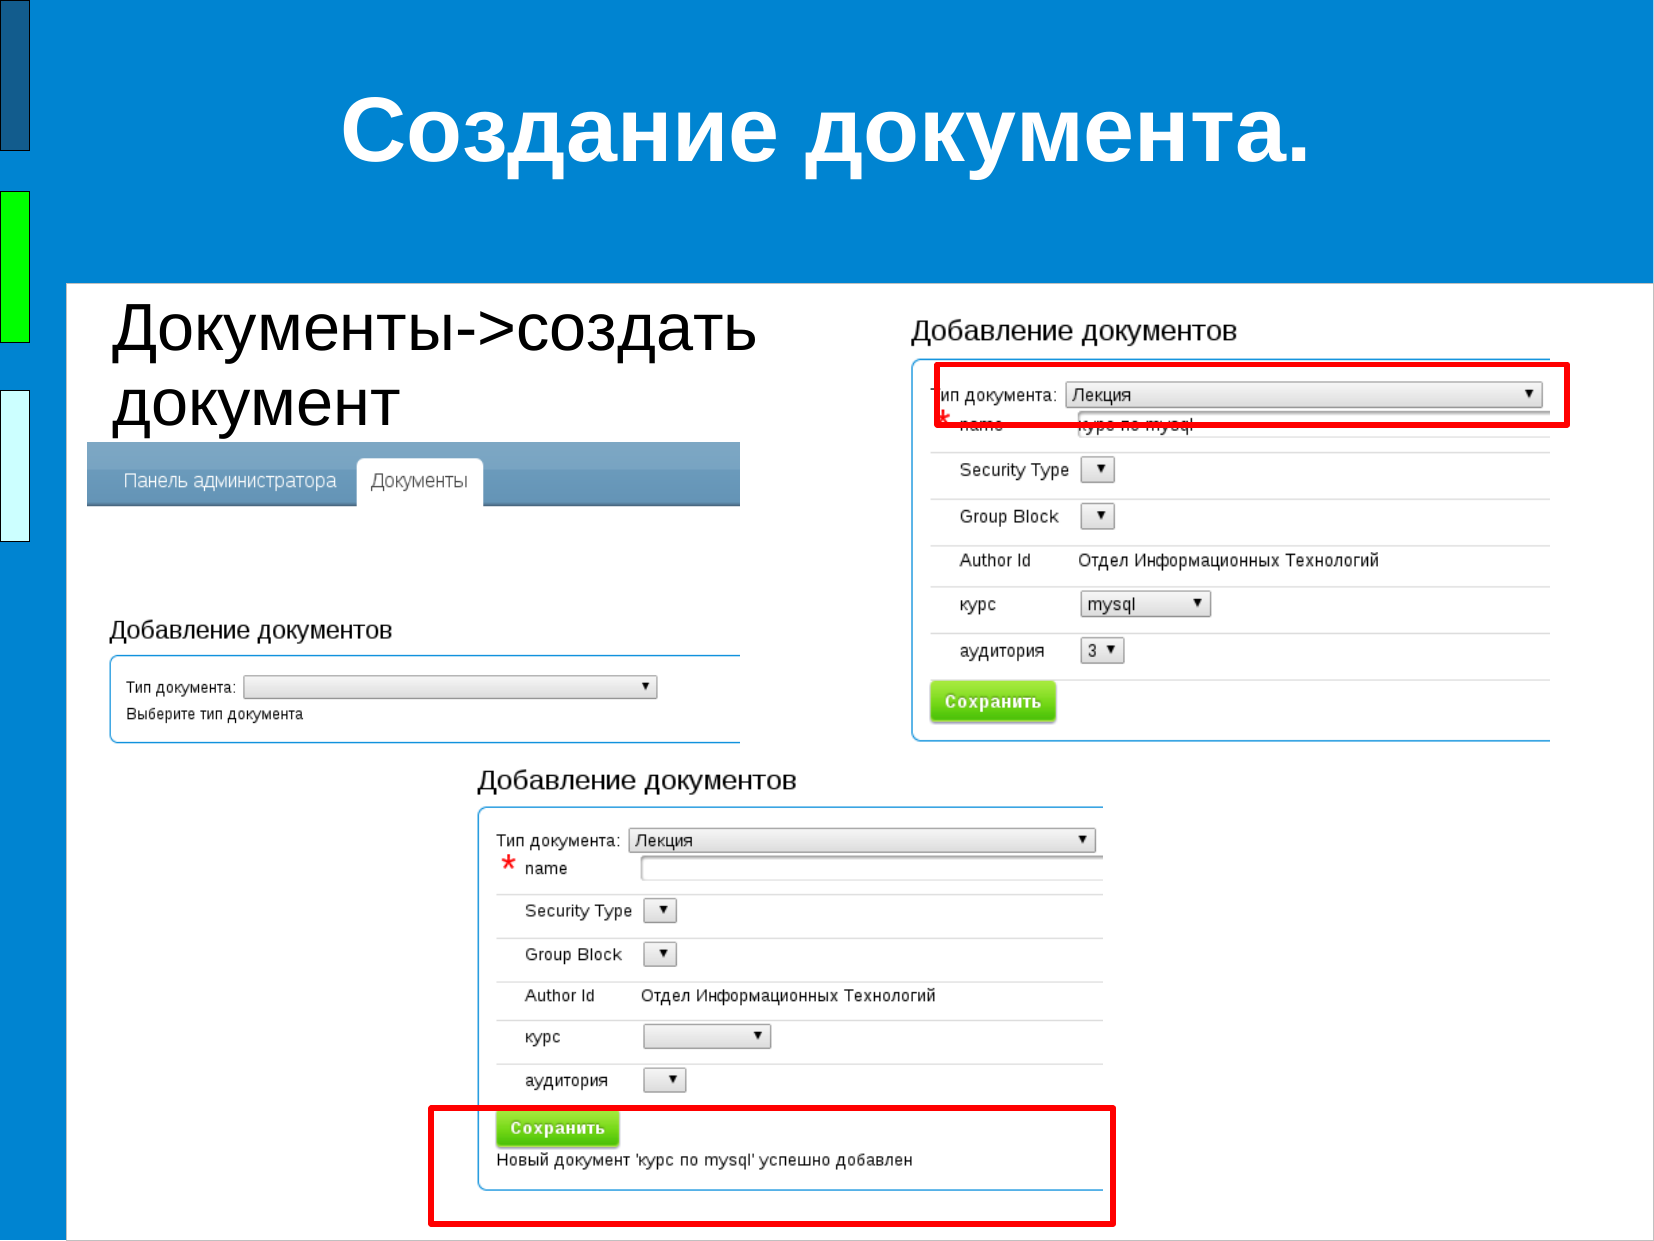

# Создание документа.
Документы->создать документ
ООО "Альфа-Интегрум", 2013г.